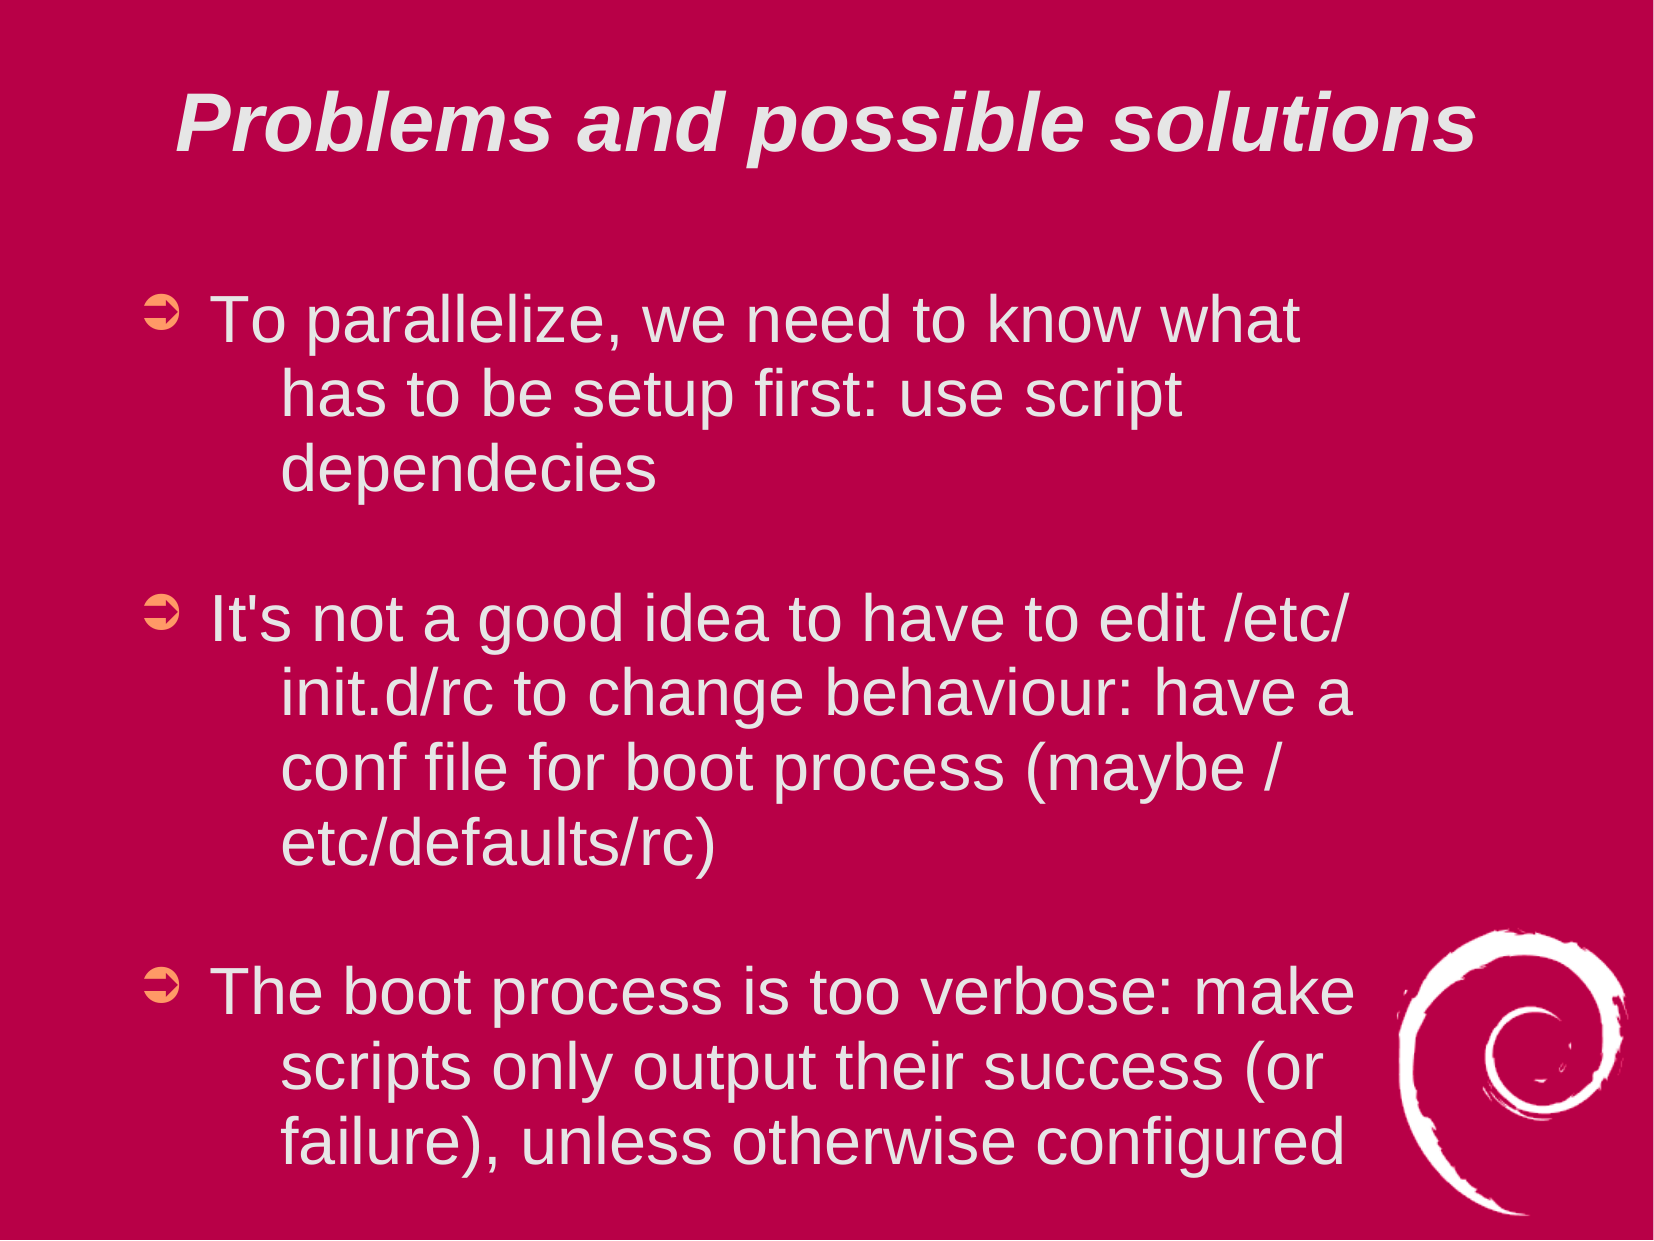

# Problems and possible solutions
To parallelize, we need to know what has to be setup first: use script dependecies
It's not a good idea to have to edit /etc/init.d/rc to change behaviour: have a conf file for boot process (maybe /etc/defaults/rc)
The boot process is too verbose: make scripts only output their success (or failure), unless otherwise configured